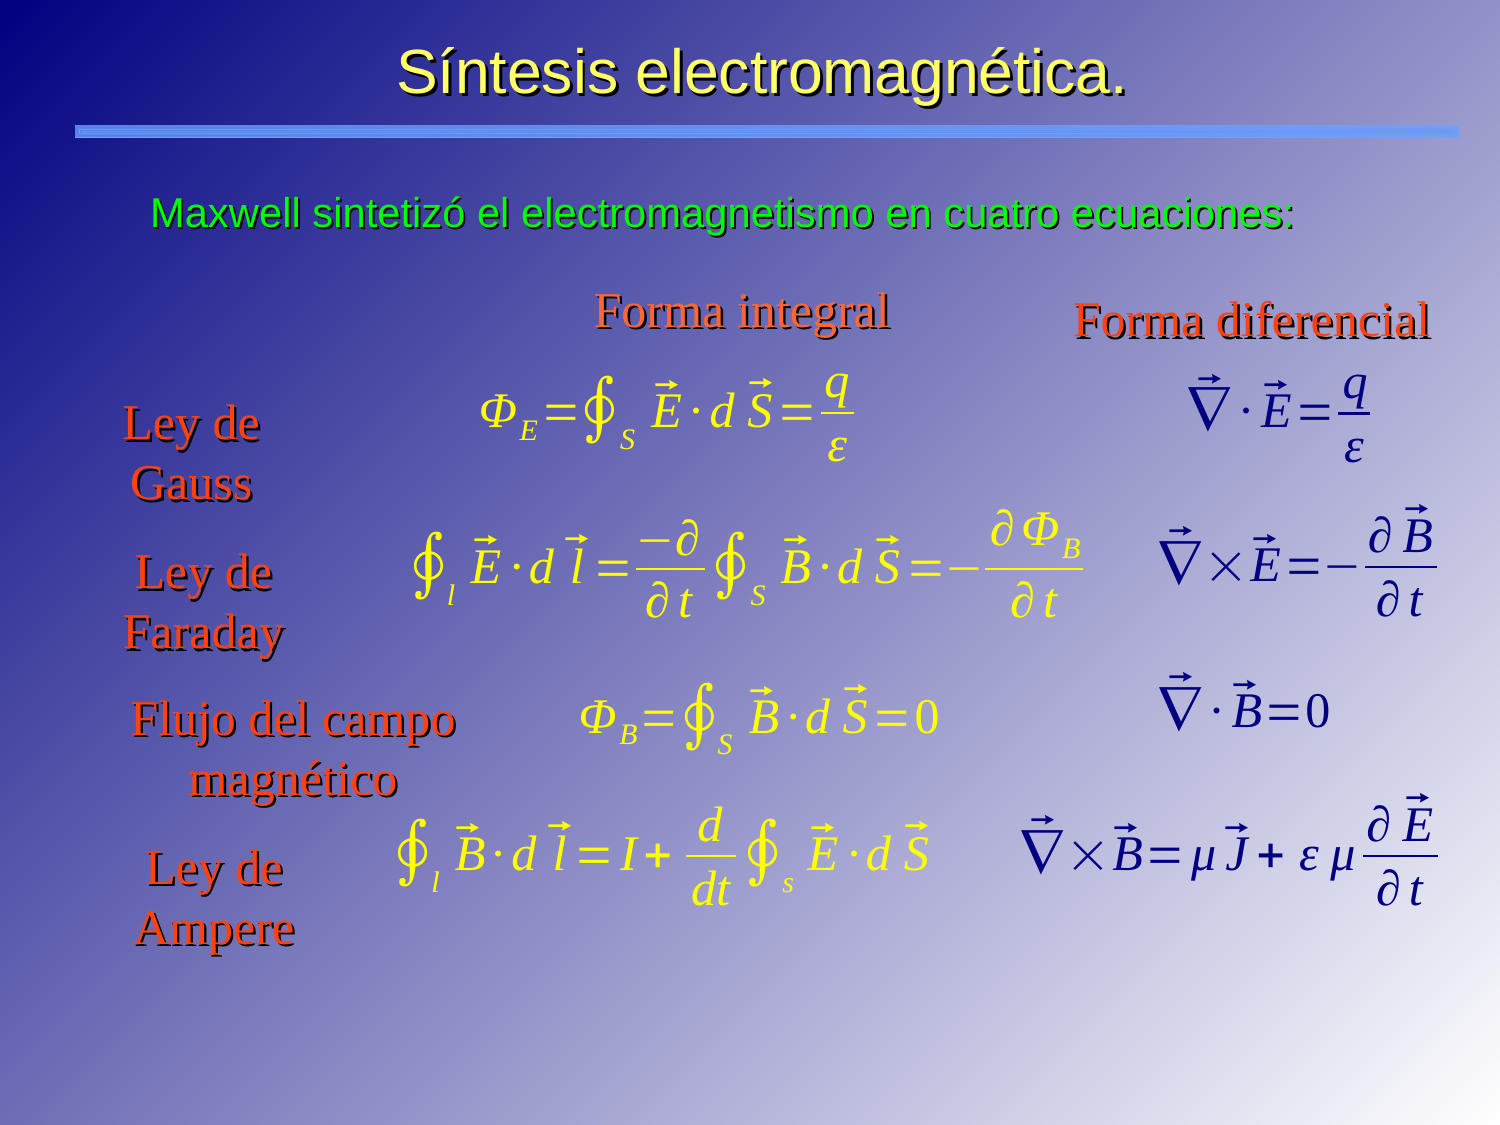

Síntesis electromagnética.
Maxwell sintetizó el electromagnetismo en cuatro ecuaciones:
Forma integral
Forma diferencial
Ley de Gauss
Ley de Faraday
Flujo del campo magnético
Ley de Ampere